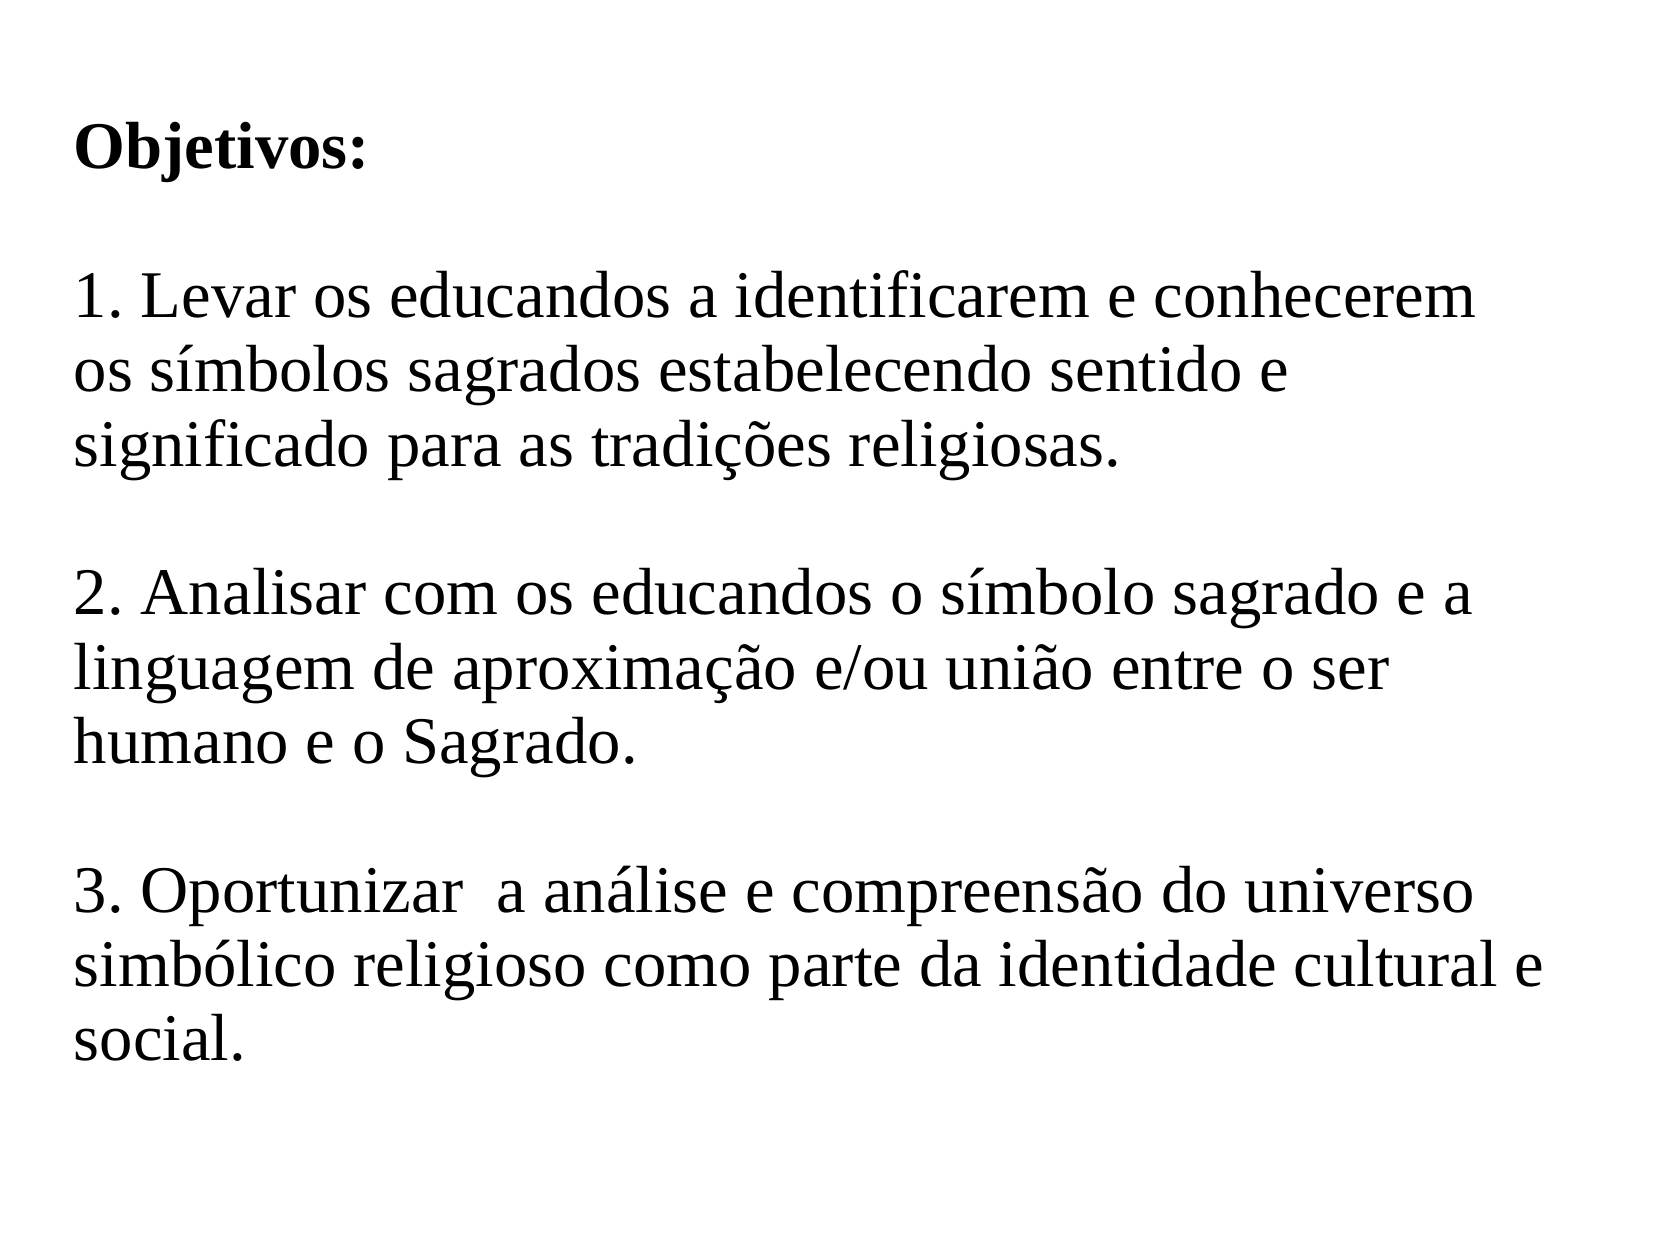

Objetivos:
 Levar os educandos a identificarem e conhecerem os símbolos sagrados estabelecendo sentido e significado para as tradições religiosas.
 Analisar com os educandos o símbolo sagrado e a linguagem de aproximação e/ou união entre o ser humano e o Sagrado.
 Oportunizar a análise e compreensão do universo simbólico religioso como parte da identidade cultural e social.